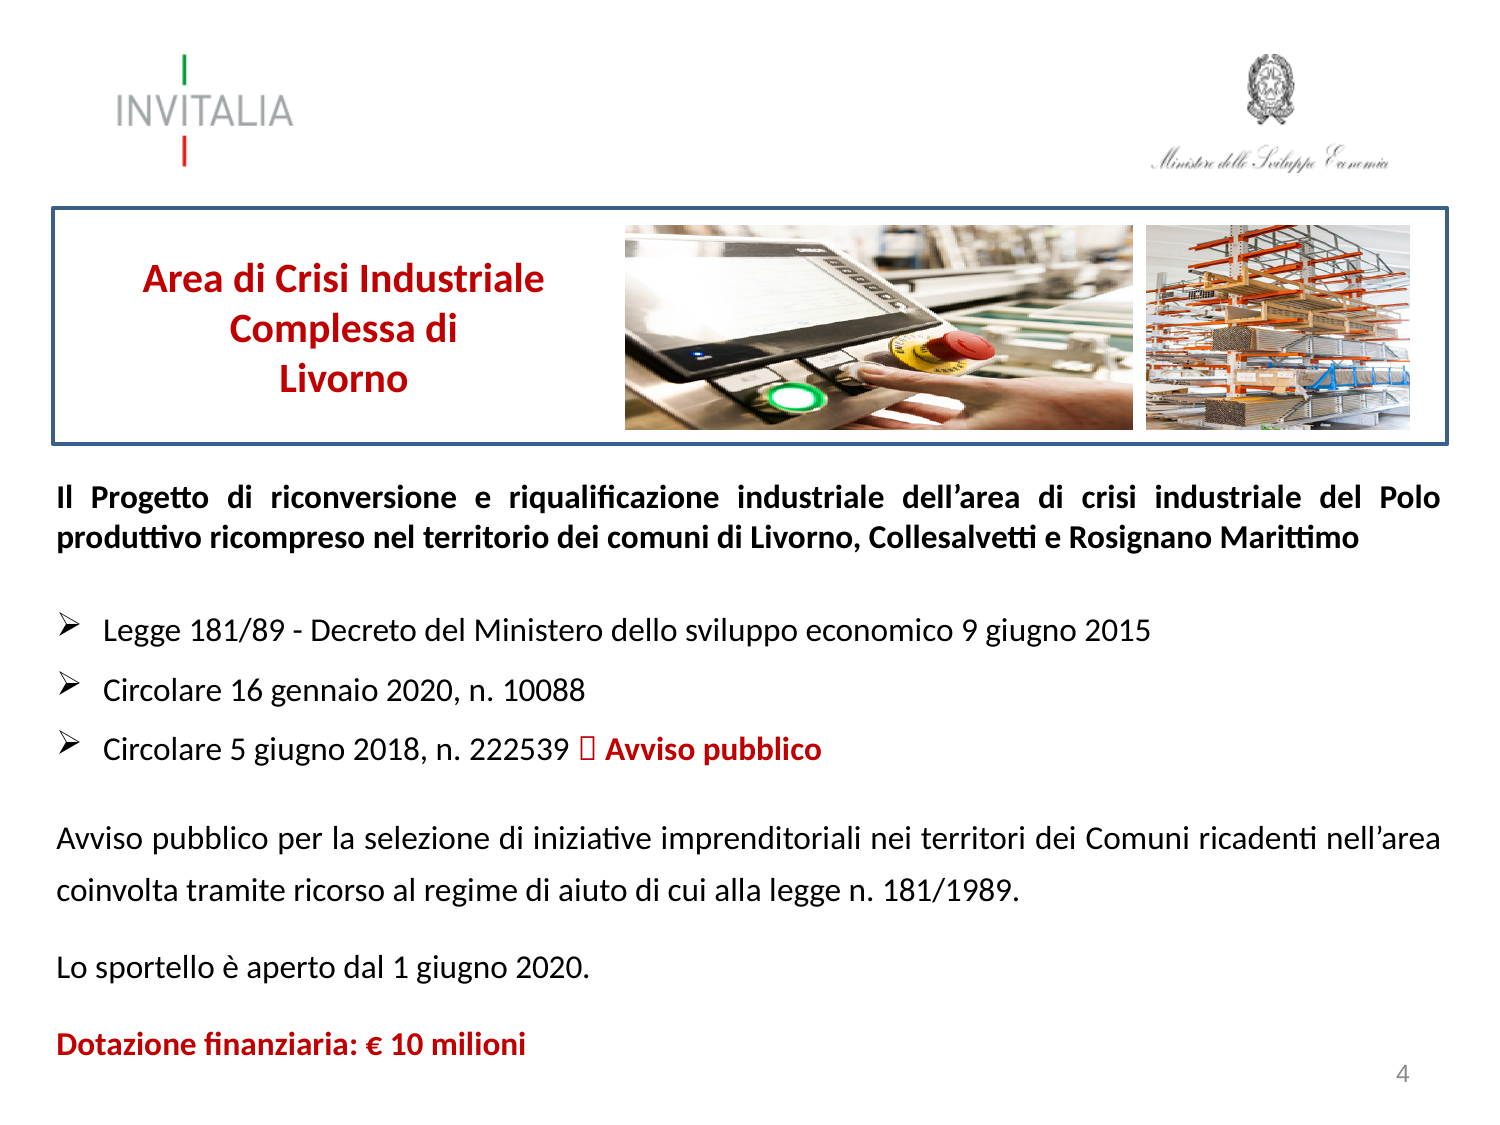

Area di Crisi Industriale Complessa di
Livorno
# Il Progetto di riconversione e riqualificazione industriale dell’area di crisi industriale del Polo produttivo ricompreso nel territorio dei comuni di Livorno, Collesalvetti e Rosignano Marittimo
Legge 181/89 - Decreto del Ministero dello sviluppo economico 9 giugno 2015
Circolare 16 gennaio 2020, n. 10088
Circolare 5 giugno 2018, n. 222539  Avviso pubblico
Avviso pubblico per la selezione di iniziative imprenditoriali nei territori dei Comuni ricadenti nell’area coinvolta tramite ricorso al regime di aiuto di cui alla legge n. 181/1989.
Lo sportello è aperto dal 1 giugno 2020.
Dotazione finanziaria: € 10 milioni